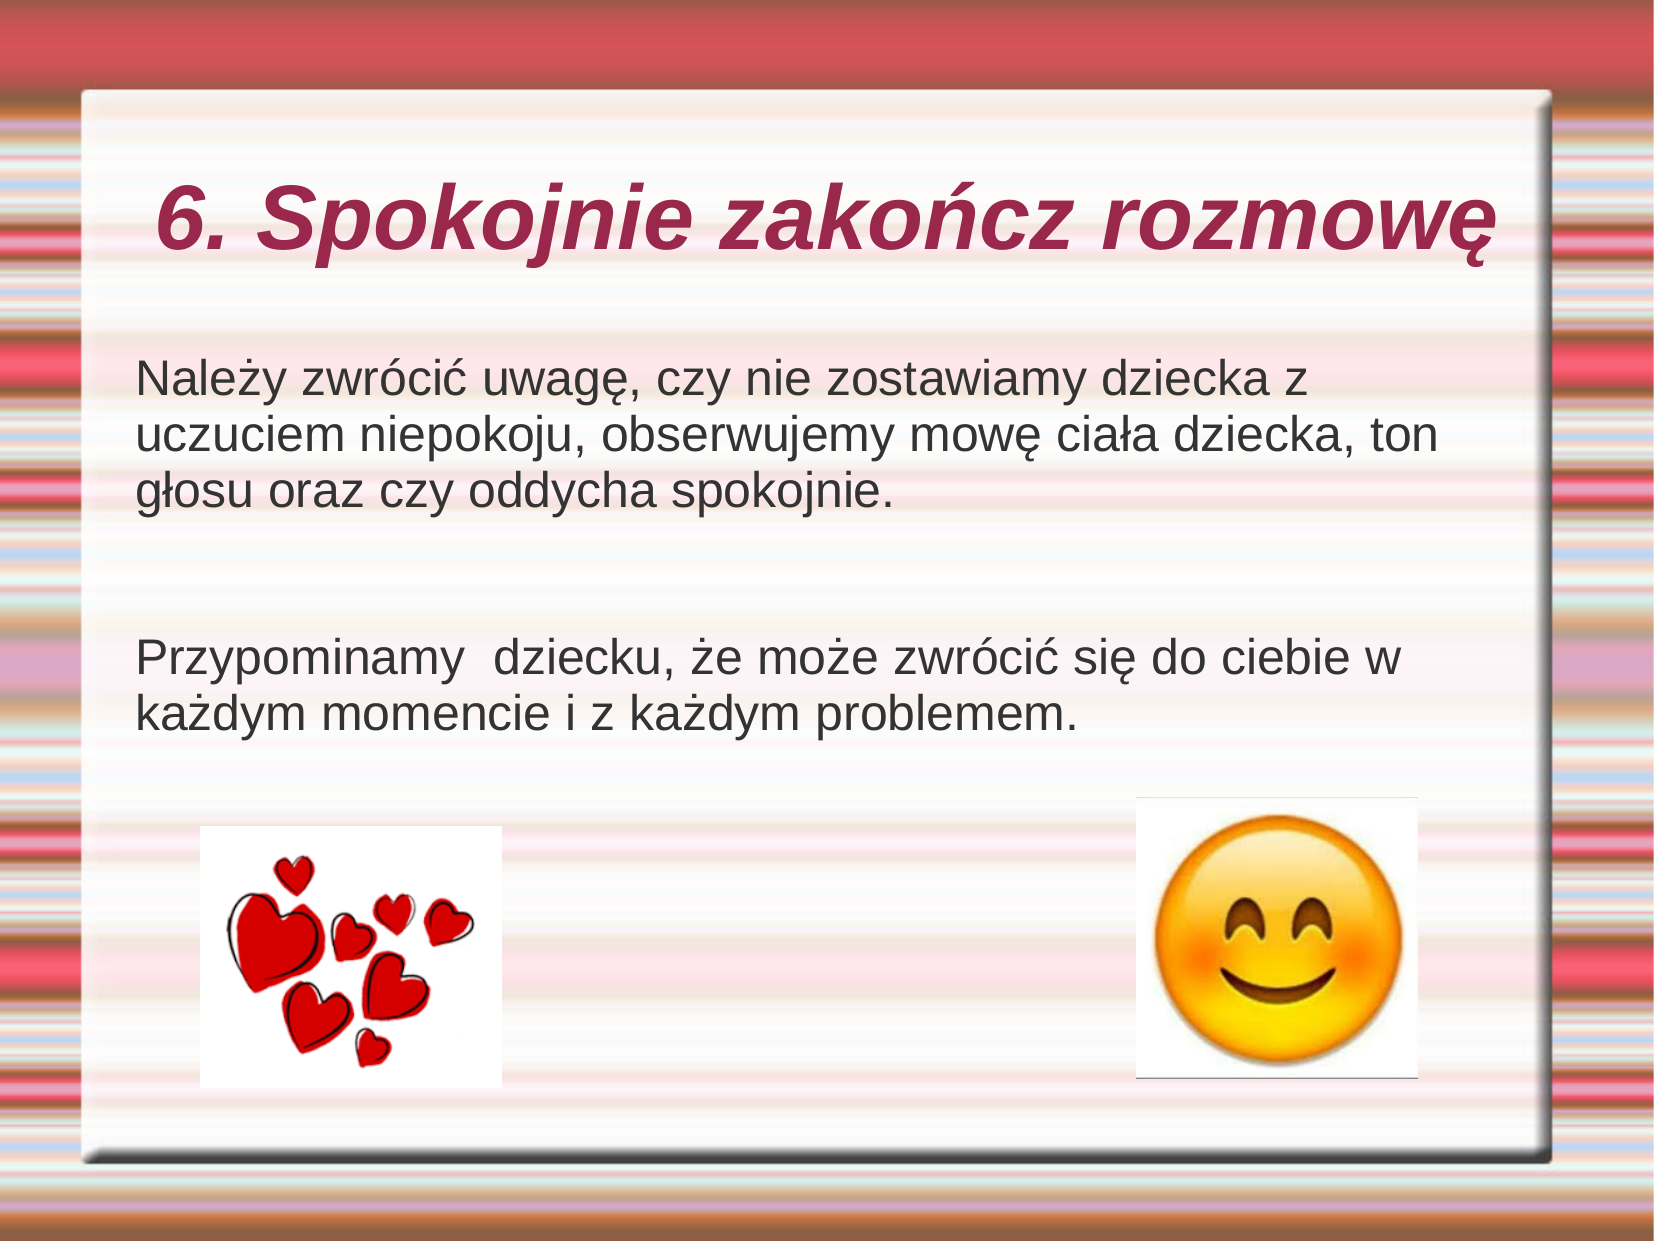

# 6. Spokojnie zakończ rozmowę
Należy zwrócić uwagę, czy nie zostawiamy dziecka z uczuciem niepokoju, obserwujemy mowę ciała dziecka, ton głosu oraz czy oddycha spokojnie.
Przypominamy dziecku, że może zwrócić się do ciebie w każdym momencie i z każdym problemem.